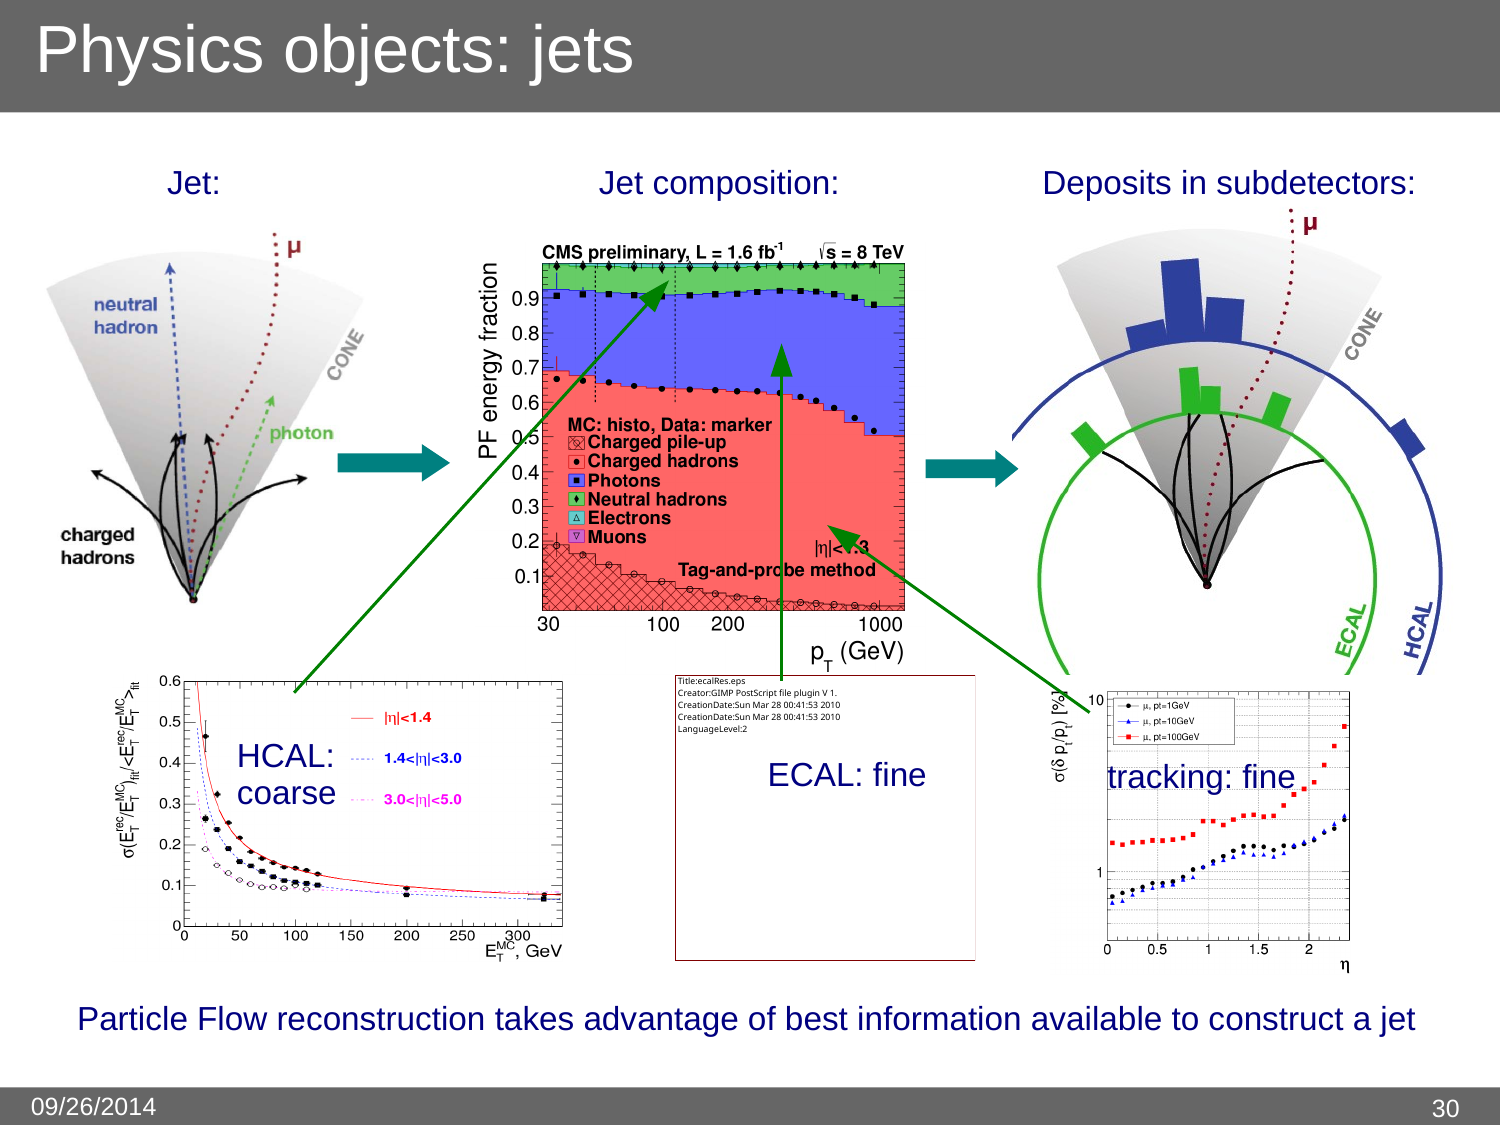

# Physics objects: jets
 Jet: Jet composition: Deposits in subdetectors:
HCAL: coarse
ECAL: fine
tracking: fine
Particle Flow reconstruction takes advantage of best information available to construct a jet